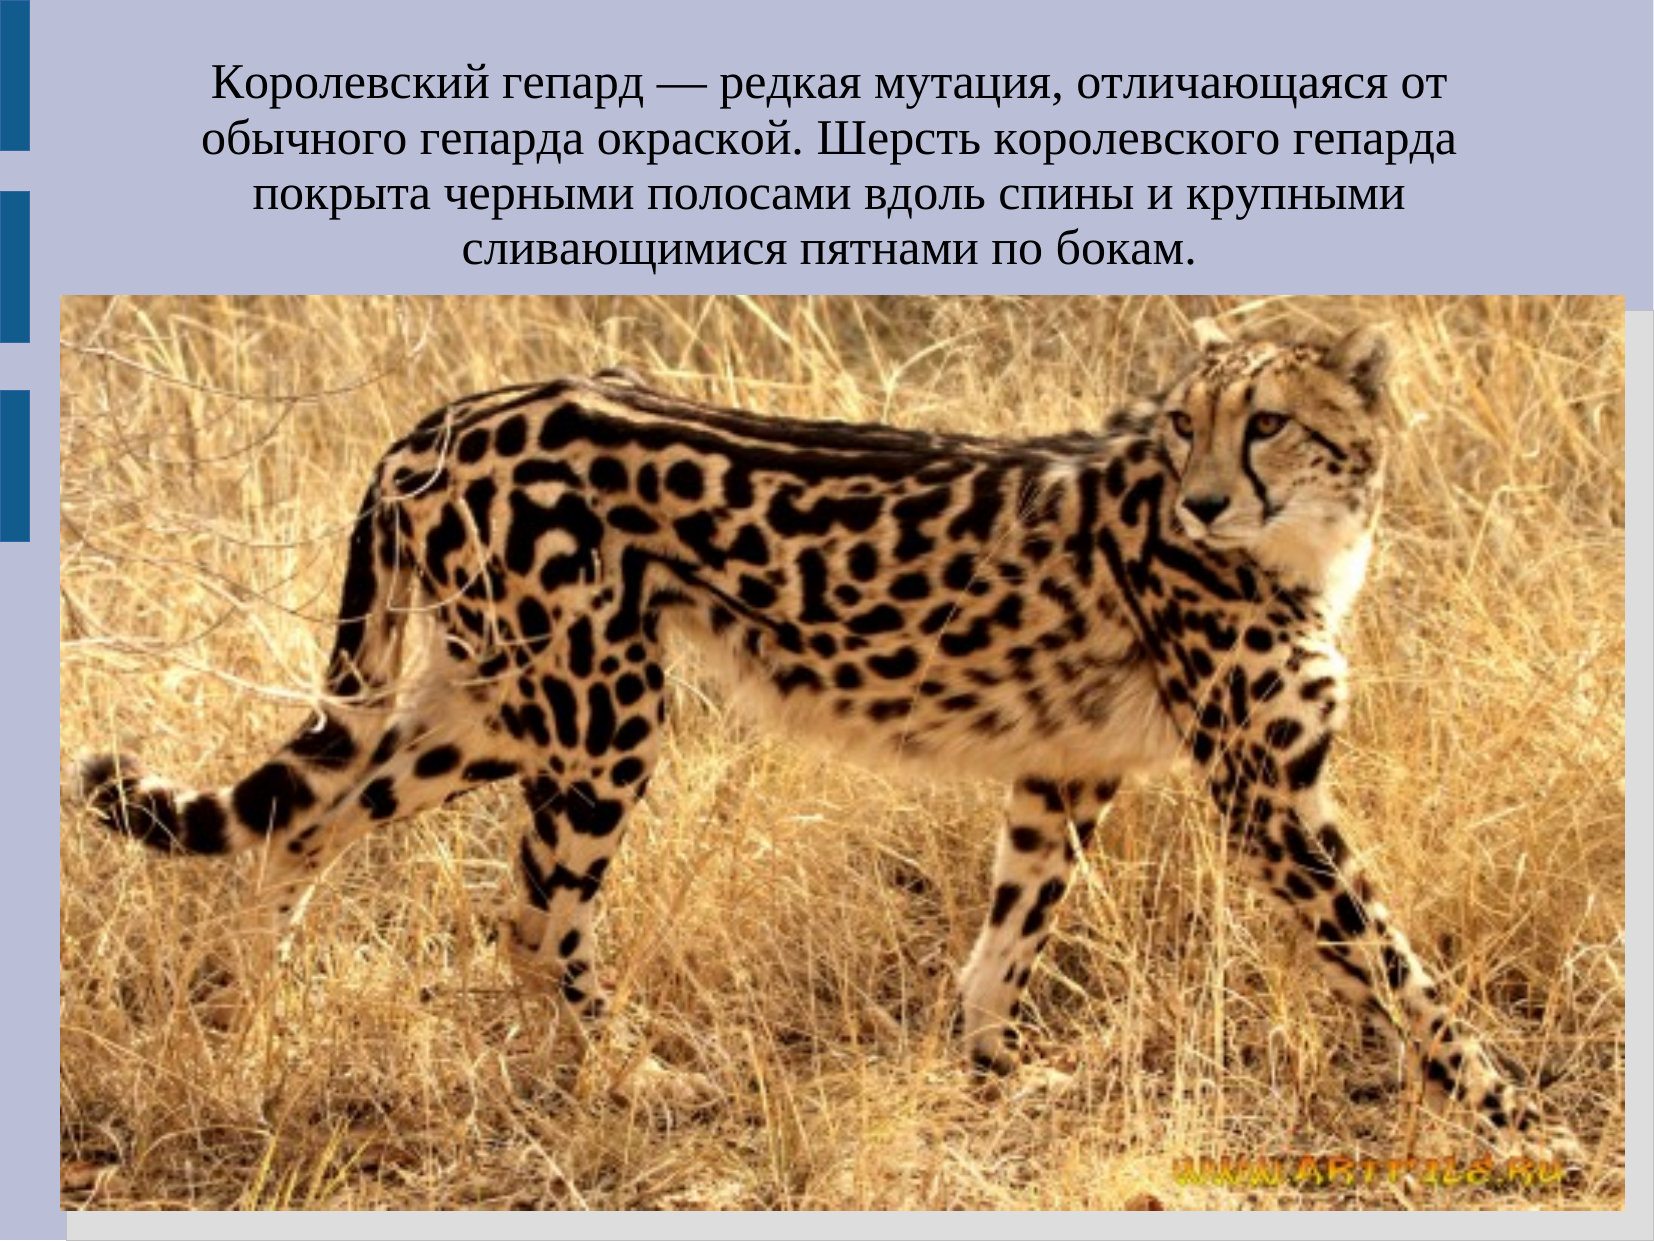

# Королевский гепард — редкая мутация, отличающаяся от обычного гепарда окраской. Шерсть королевского гепарда покрыта черными полосами вдоль спины и крупными сливающимися пятнами по бокам.